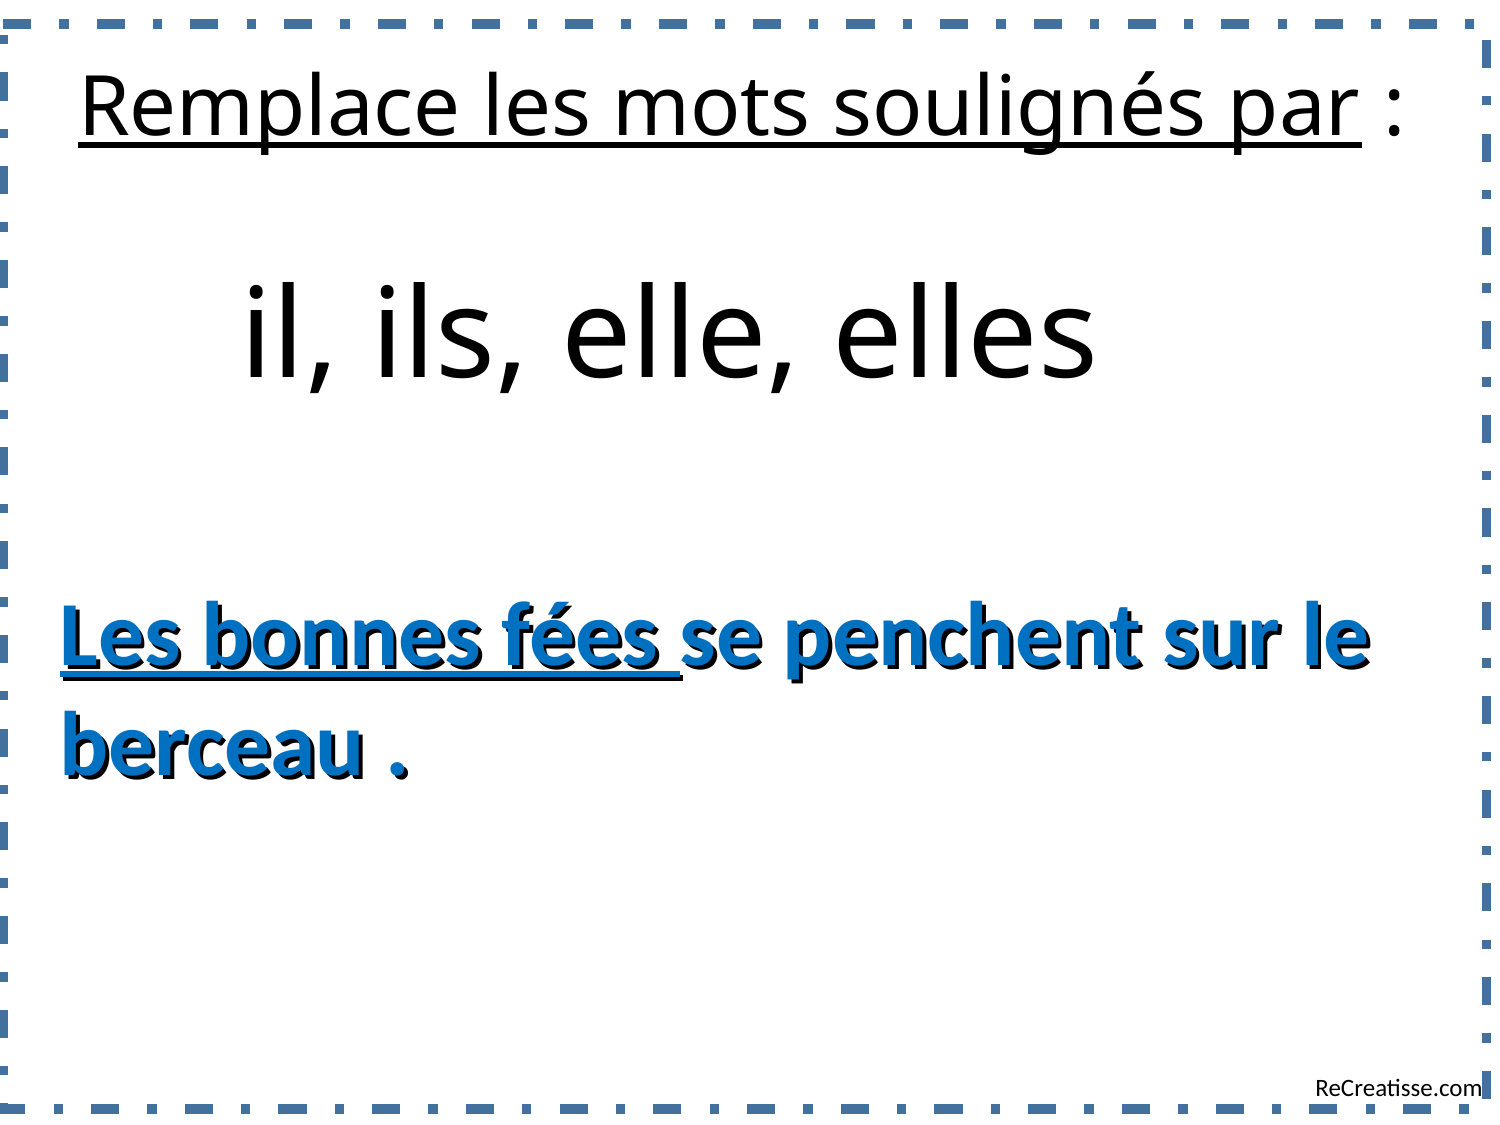

Remplace les mots soulignés par :
 il, ils, elle, elles
Les bonnes fées se penchent sur le
berceau .
ReCreatisse.com